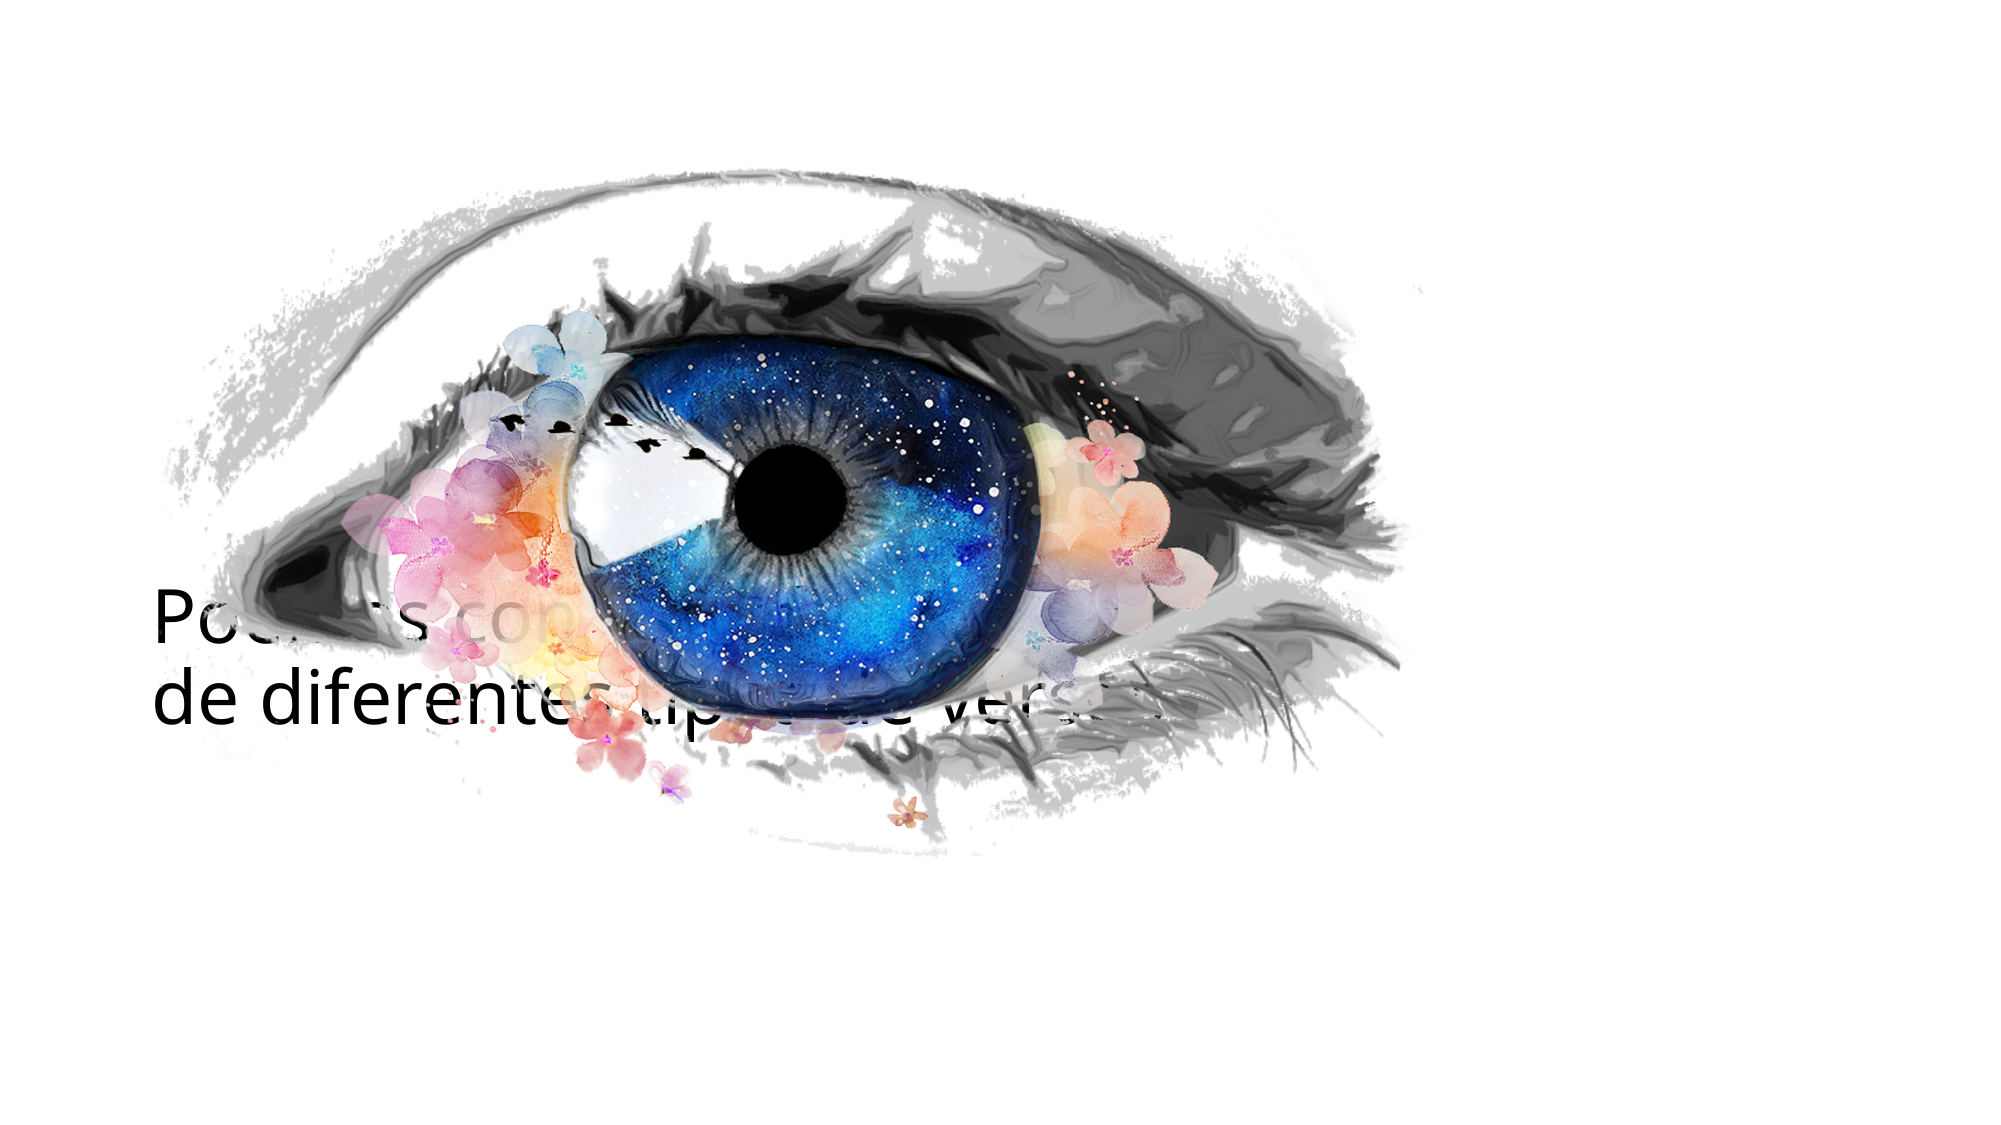

# Poemas con estrofas de diferentes tipos de versos